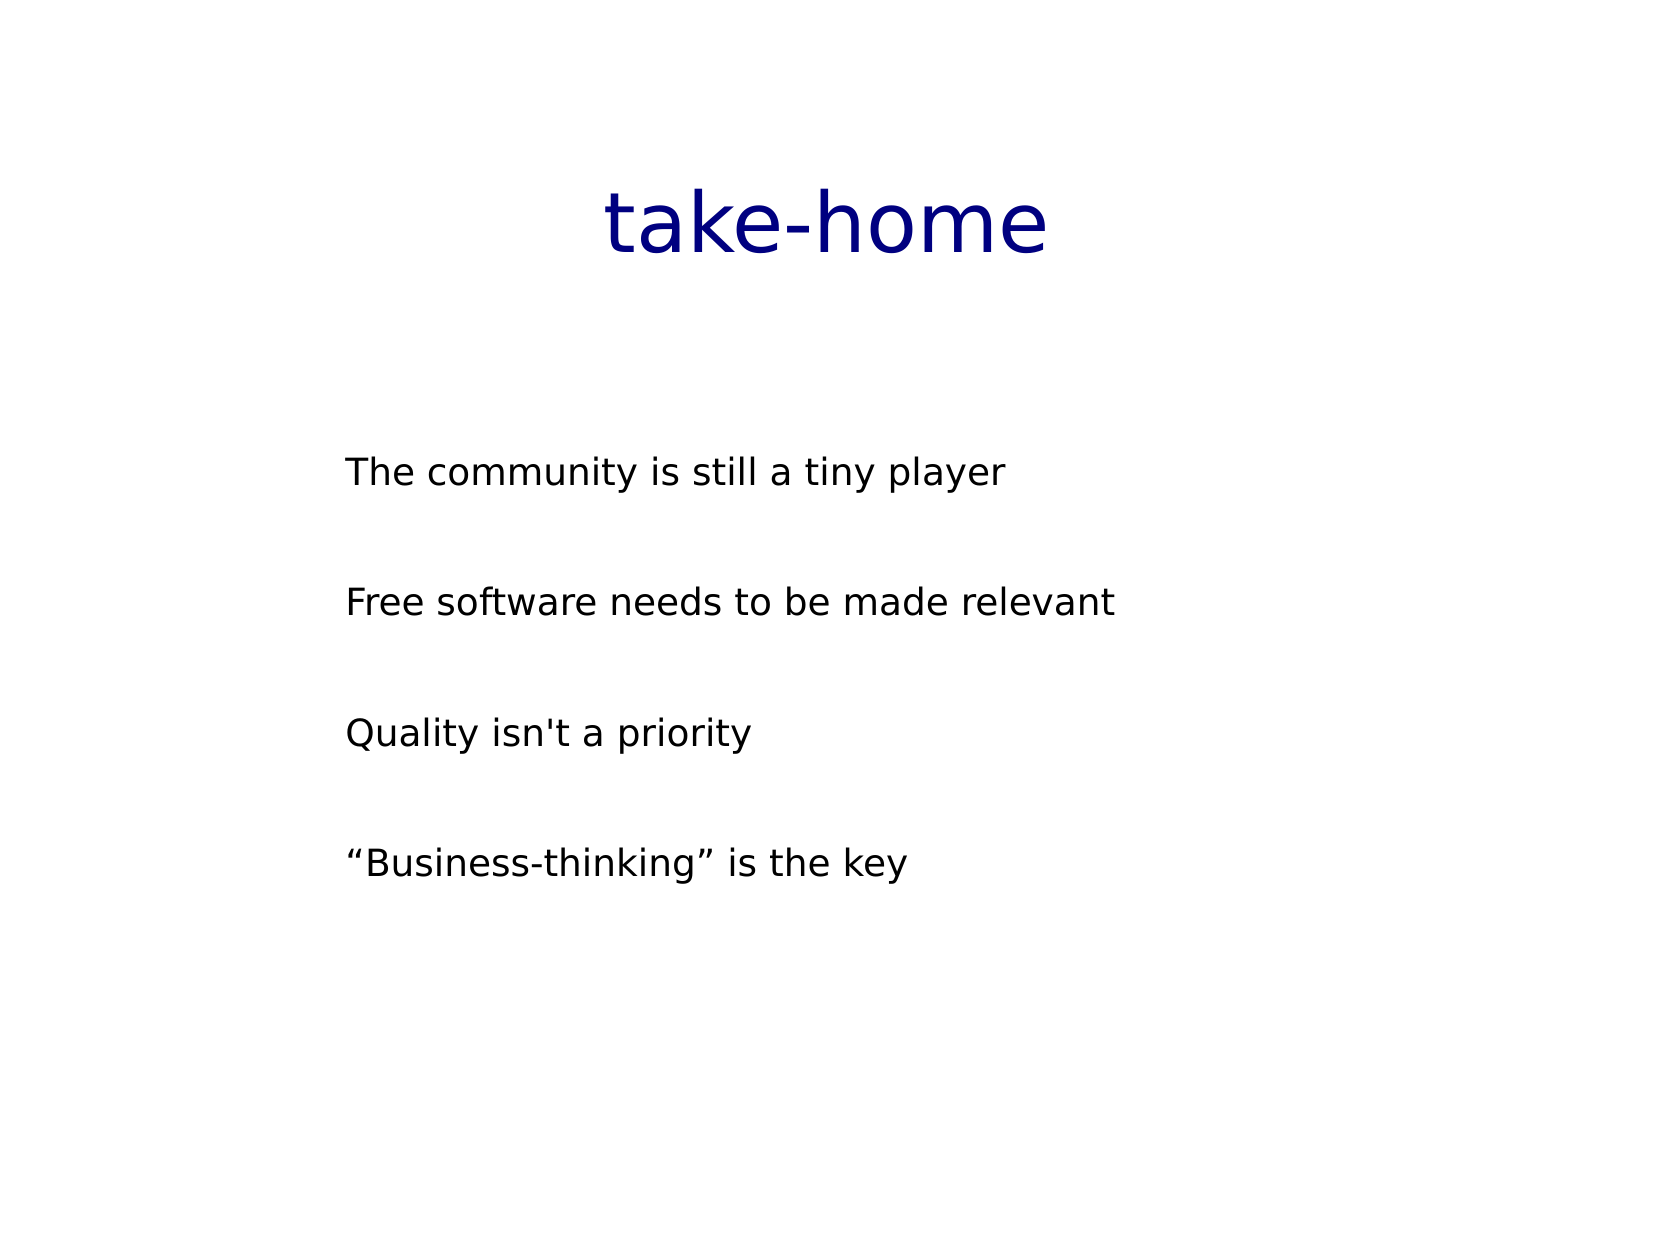

take-home
The community is still a tiny player
Free software needs to be made relevant
Quality isn't a priority
“Business-thinking” is the key